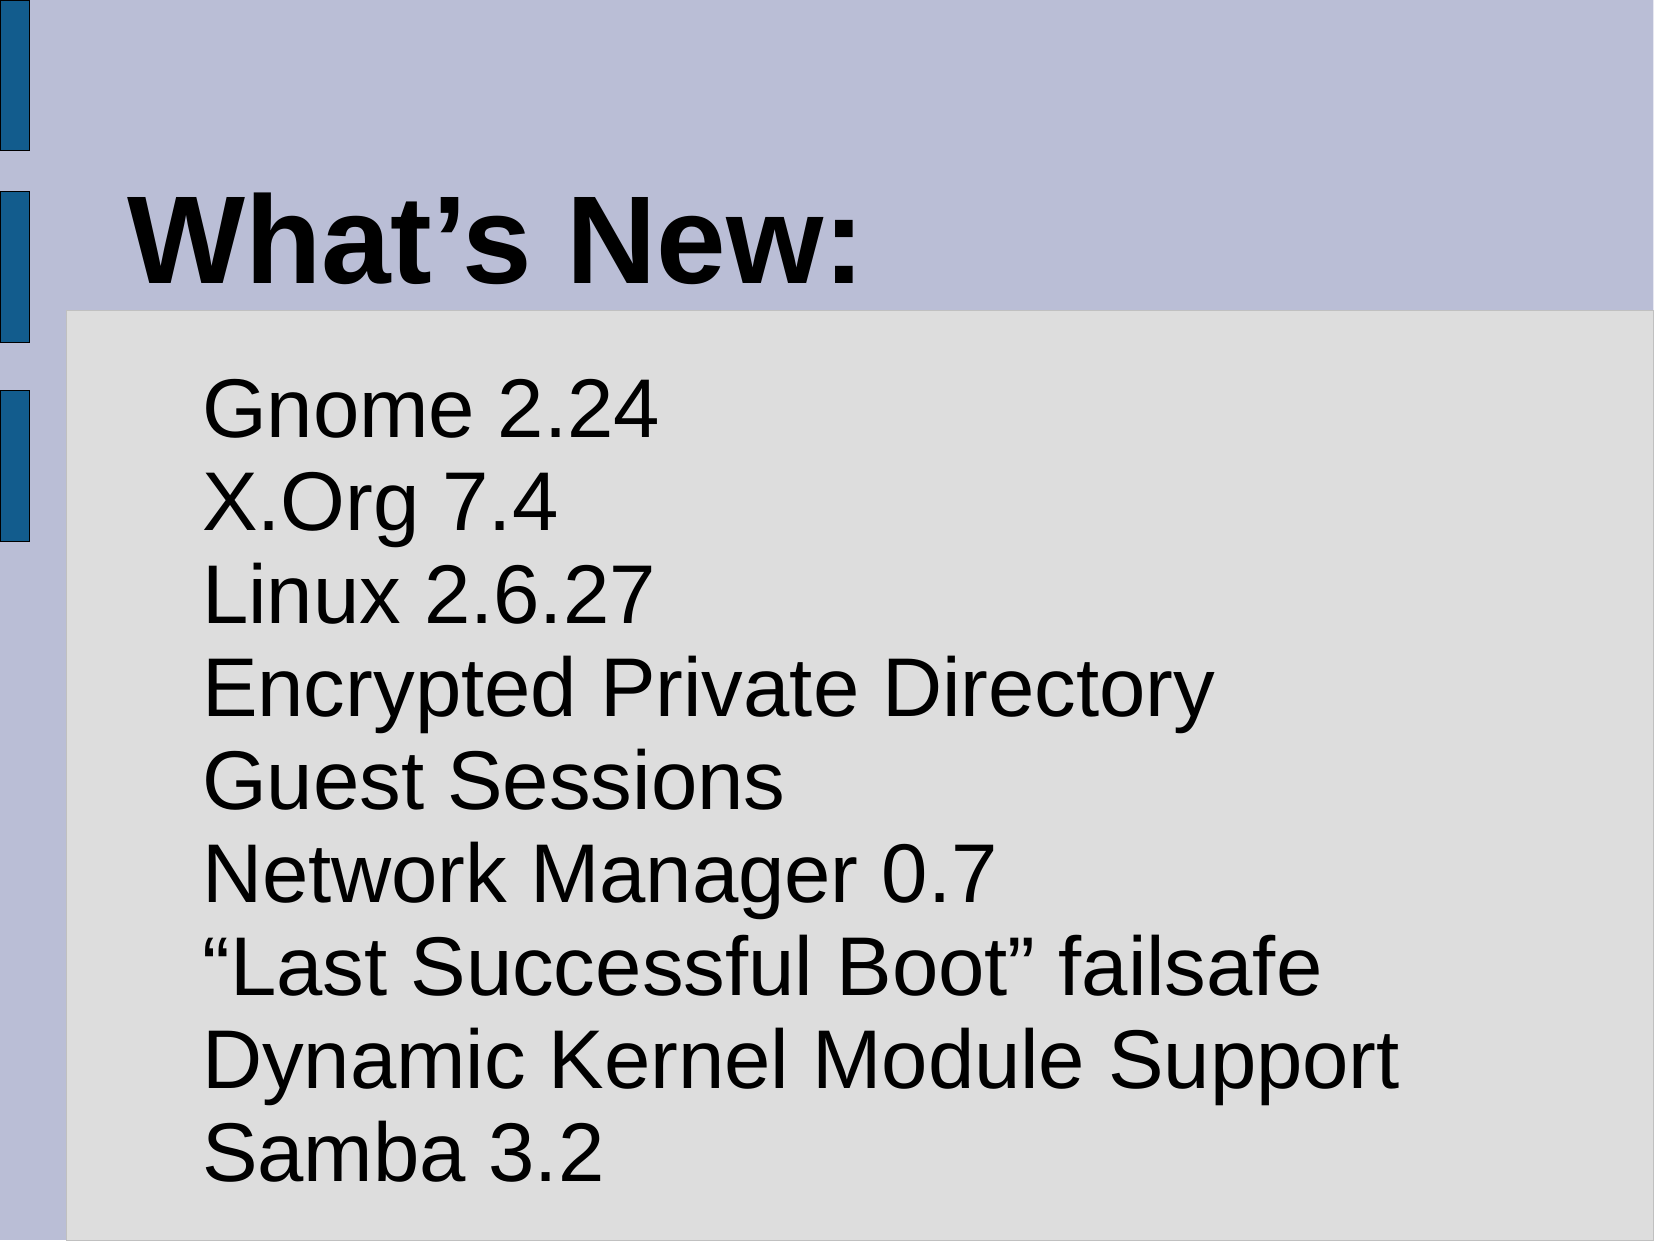

What’s New:
Gnome 2.24
X.Org 7.4
Linux 2.6.27
Encrypted Private Directory
Guest Sessions
Network Manager 0.7
“Last Successful Boot” failsafe
Dynamic Kernel Module Support
Samba 3.2